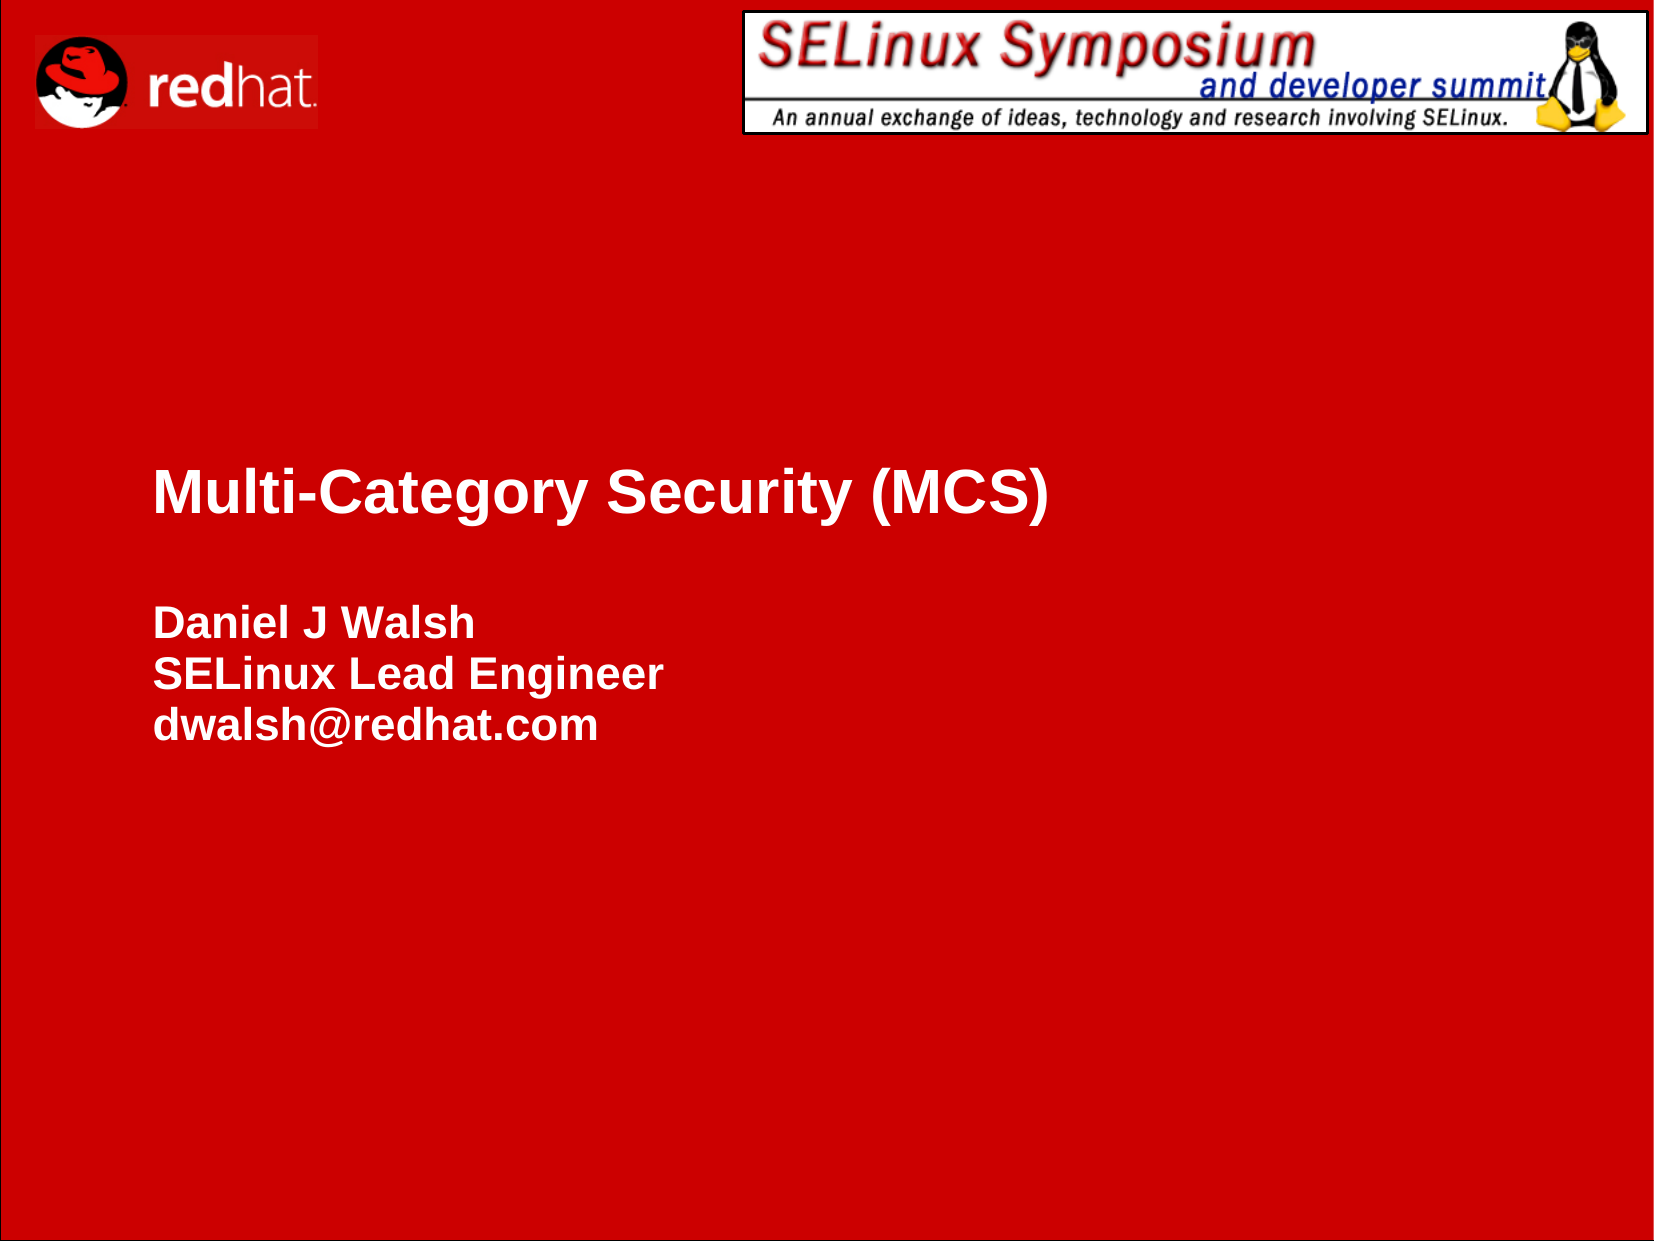

Multi-Category Security (MCS)
Daniel J Walsh
SELinux Lead Engineer
dwalsh@redhat.com